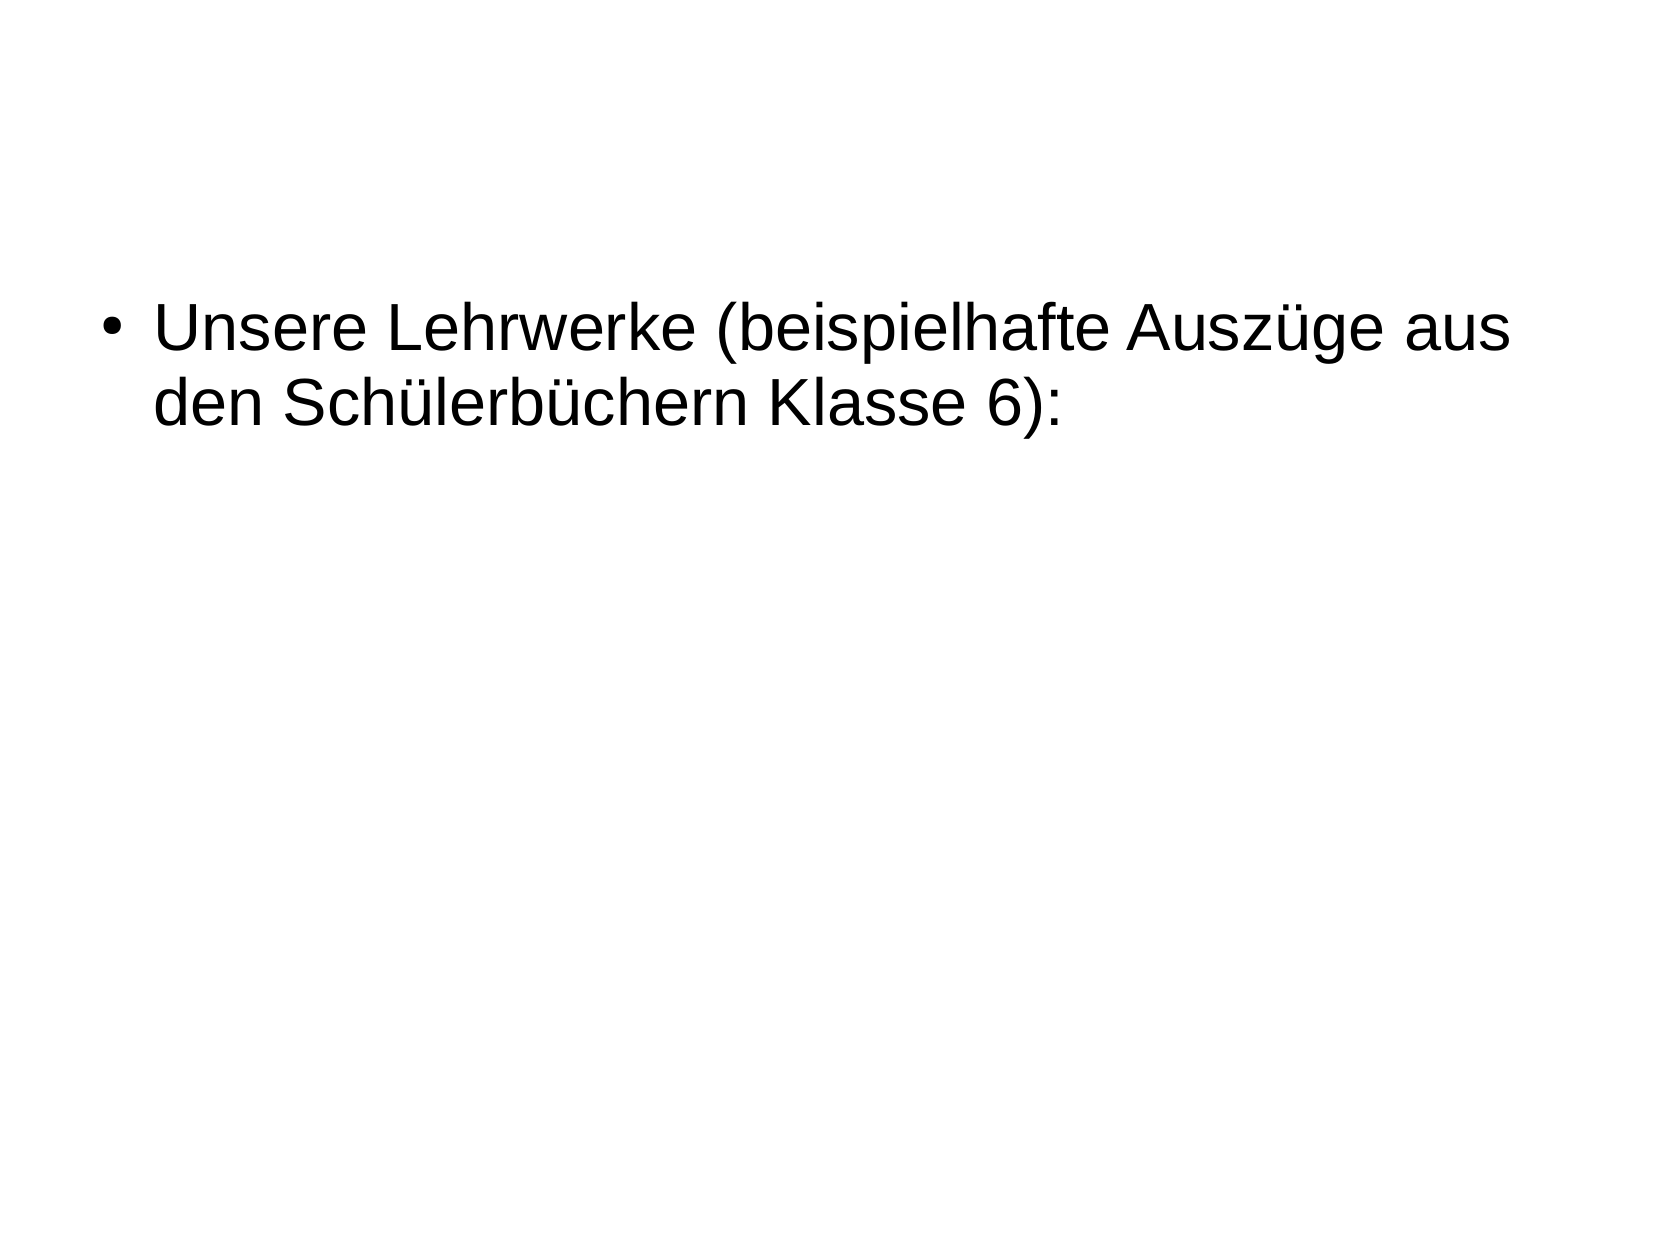

# Unsere Lehrwerke (beispielhafte Auszüge aus den Schülerbüchern Klasse 6):